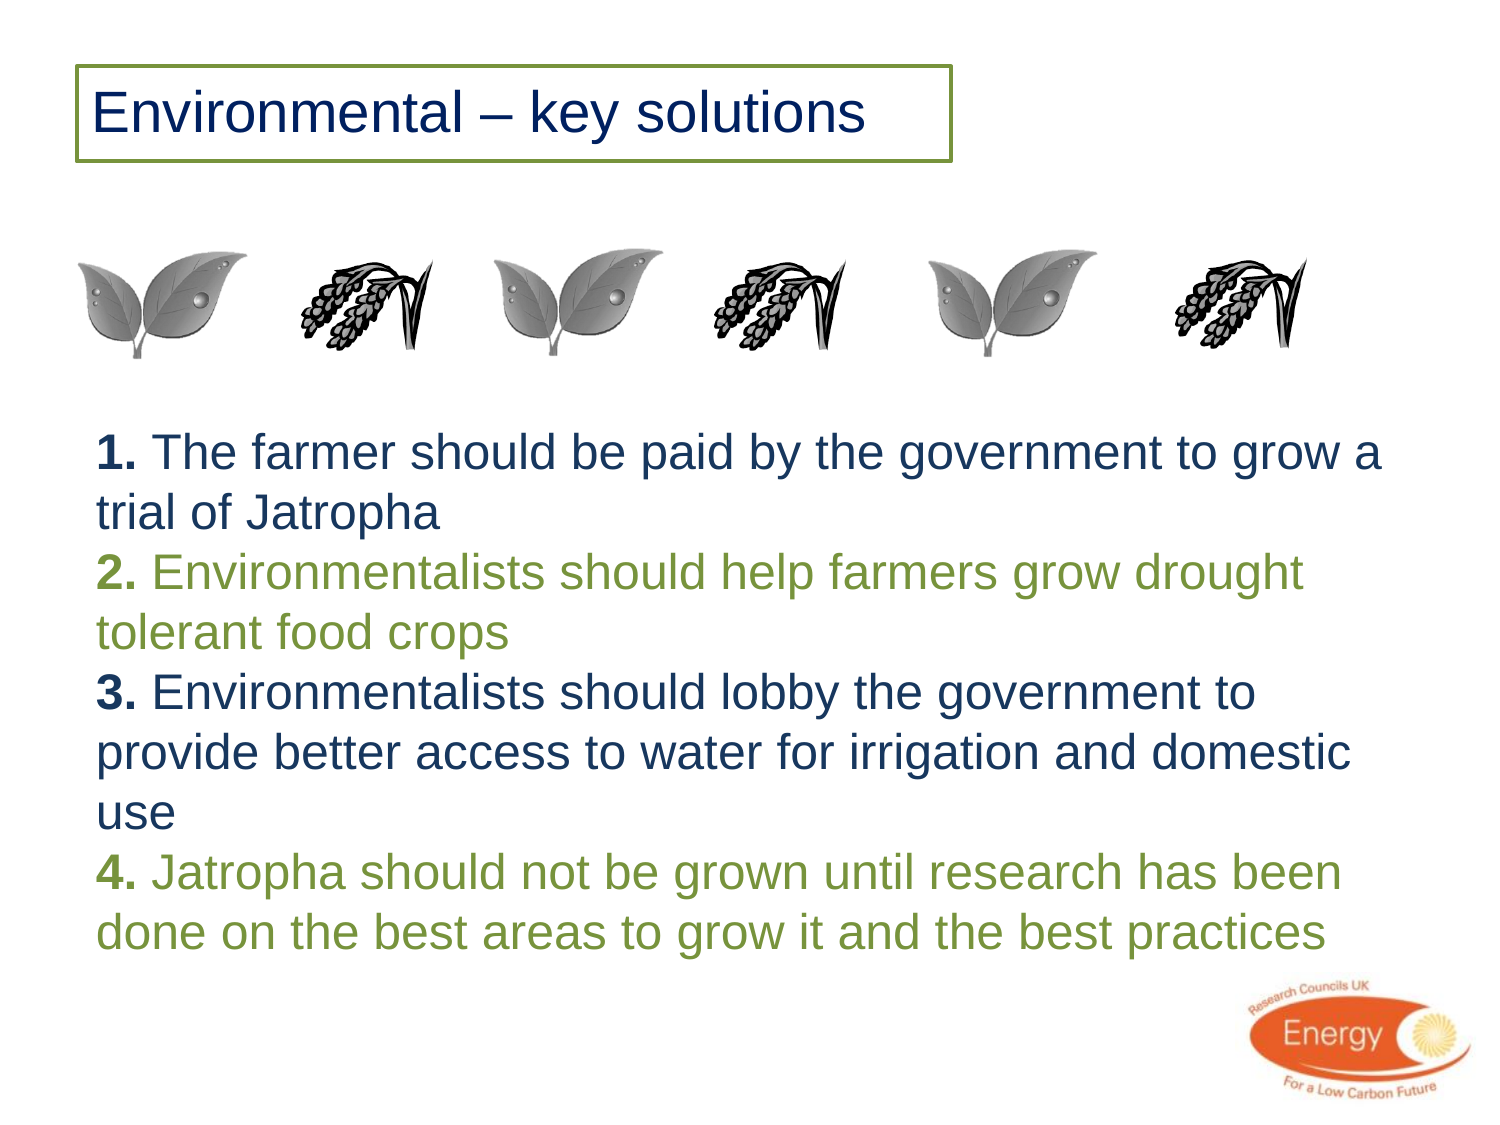

Environmental – key solutions
1. The farmer should be paid by the government to grow a trial of Jatropha
2. Environmentalists should help farmers grow drought tolerant food crops
3. Environmentalists should lobby the government to provide better access to water for irrigation and domestic use
4. Jatropha should not be grown until research has been done on the best areas to grow it and the best practices